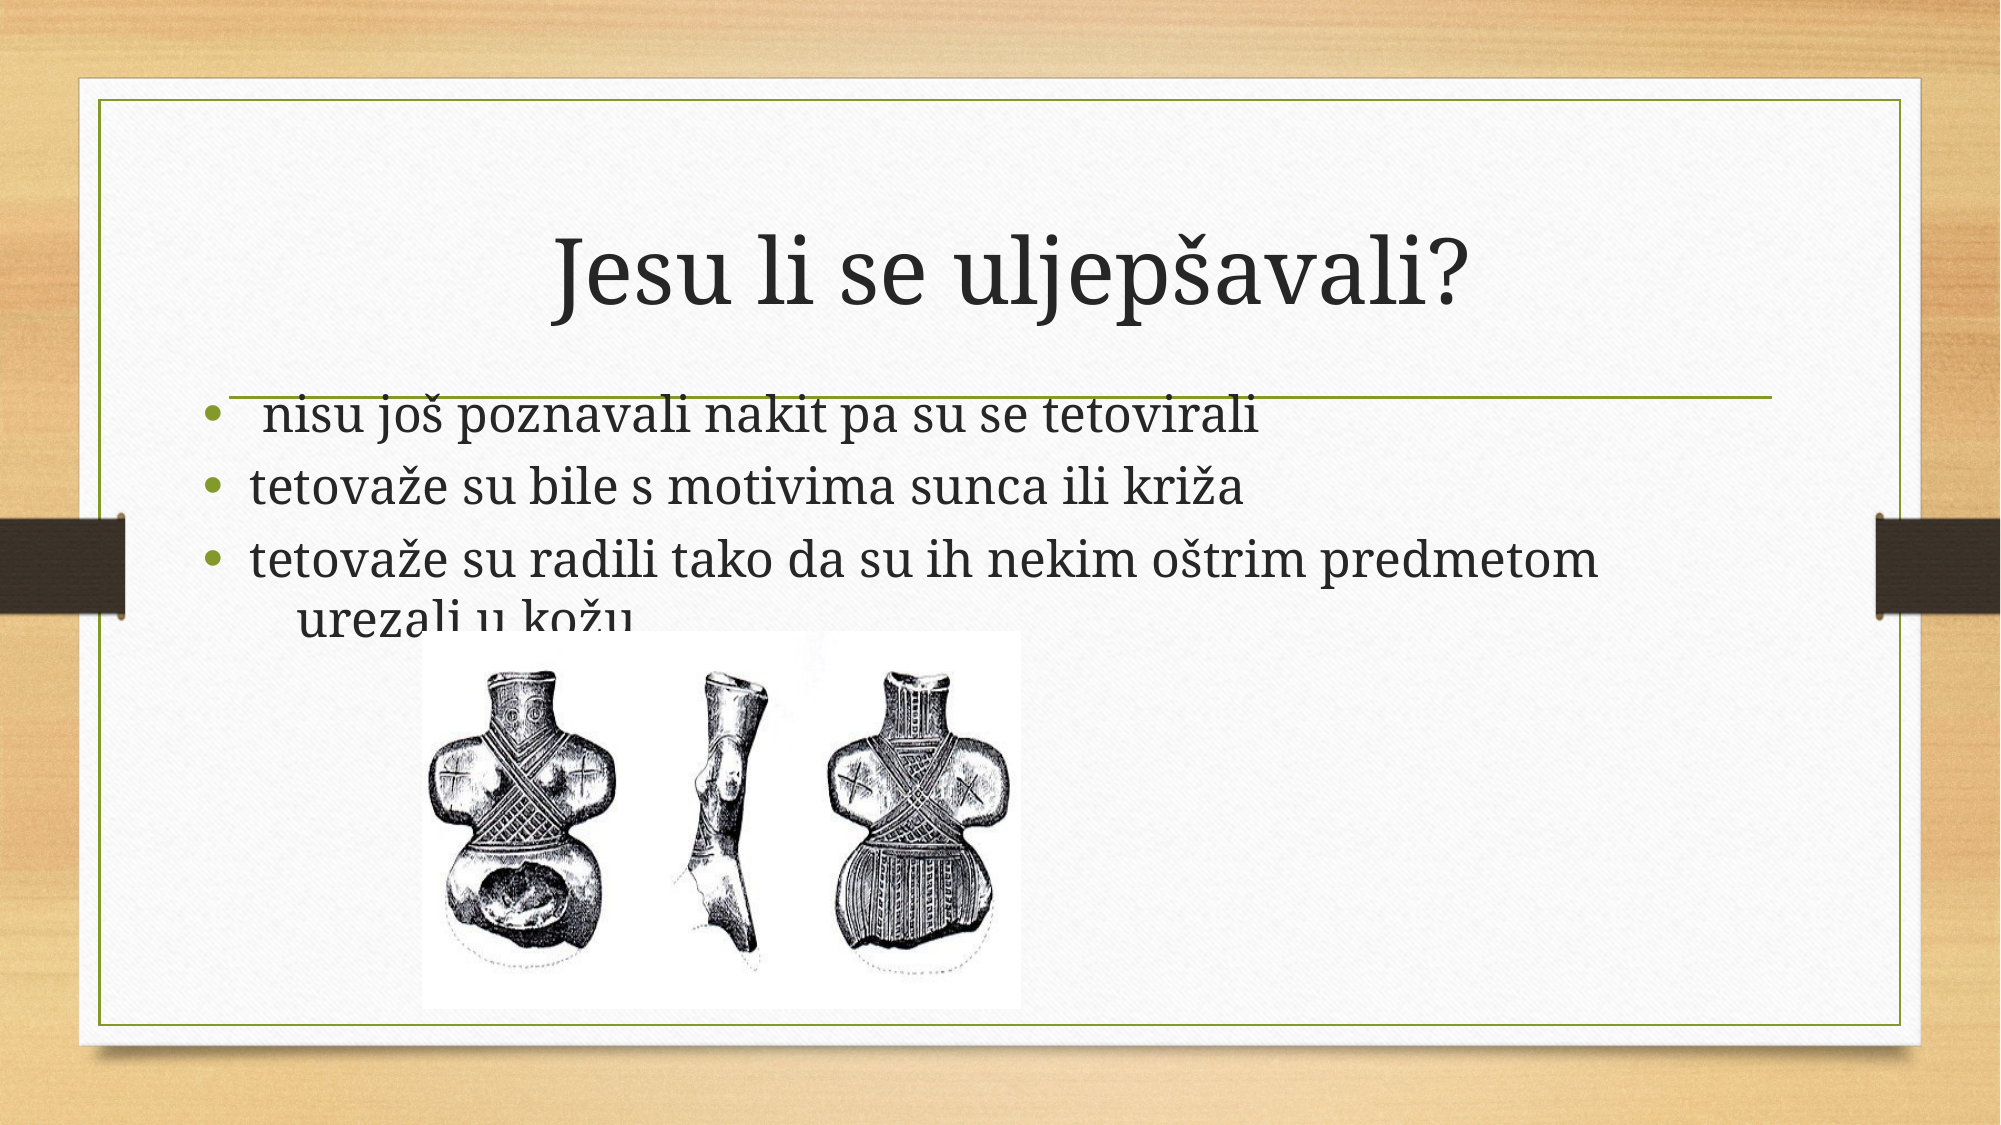

# Jesu li se uljepšavali?
 nisu još poznavali nakit pa su se tetovirali
tetovaže su bile s motivima sunca ili križa
tetovaže su radili tako da su ih nekim oštrim predmetom urezali u kožu